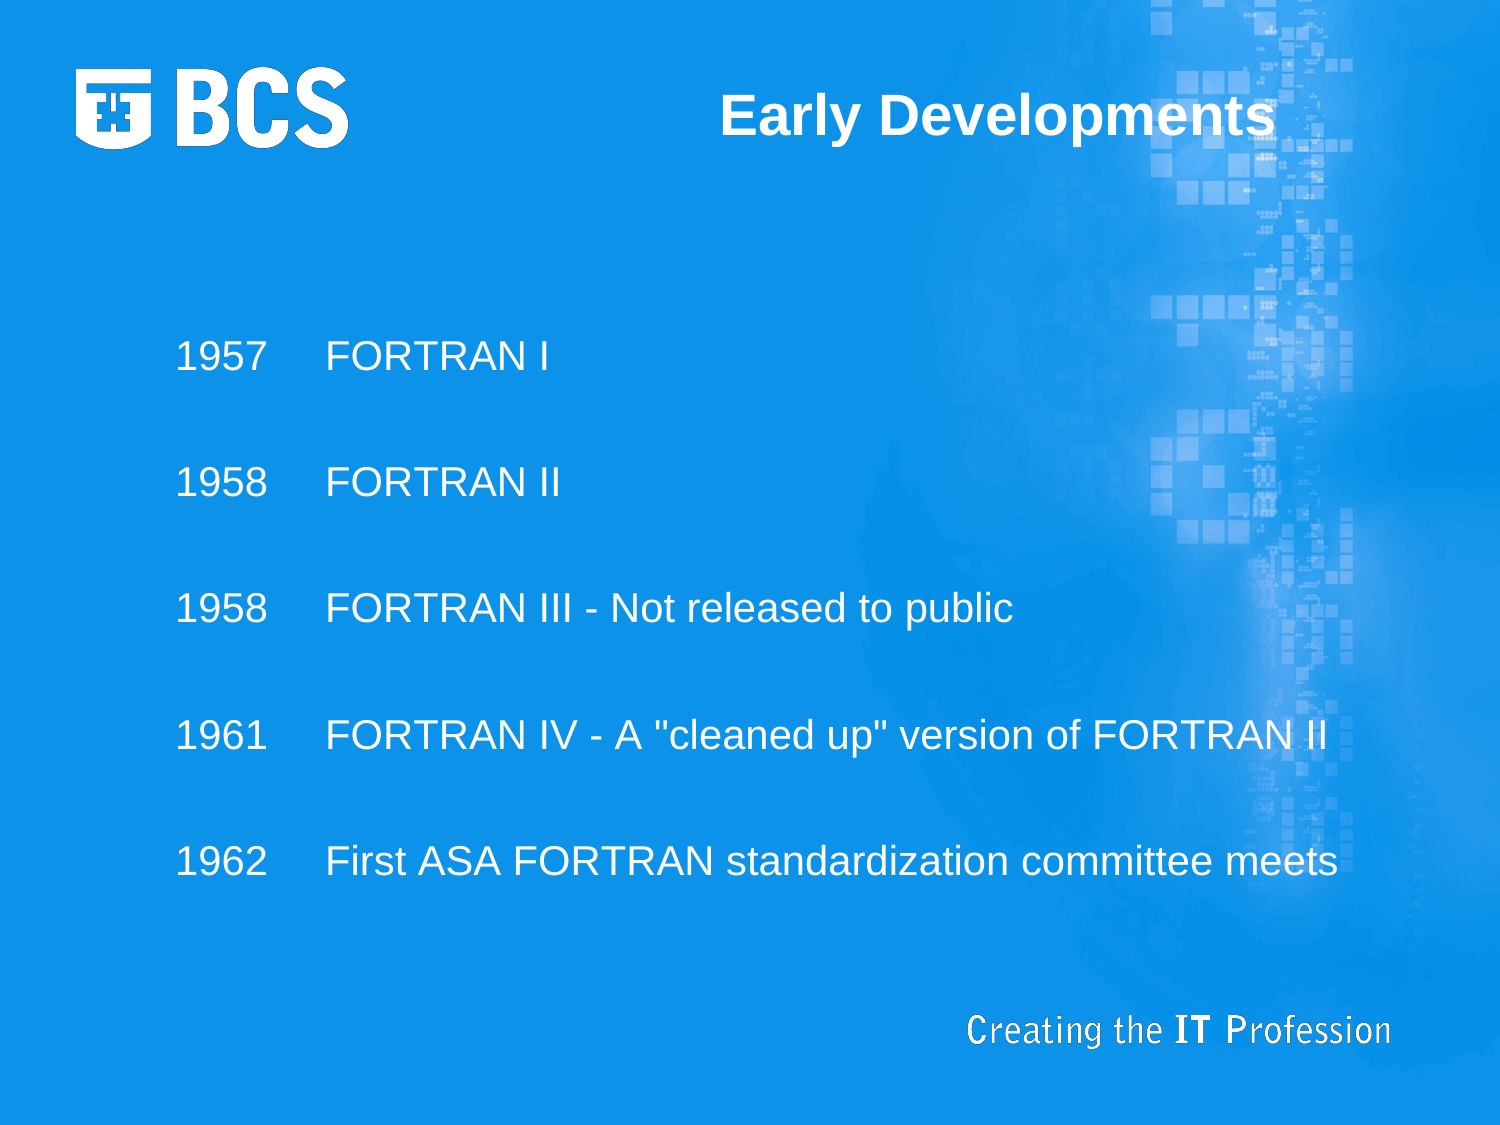

# Early Developments
1957	FORTRAN I
1958	FORTRAN II
1958	FORTRAN III - Not released to public
1961	FORTRAN IV - A "cleaned up" version of FORTRAN II
1962	First ASA FORTRAN standardization committee meets